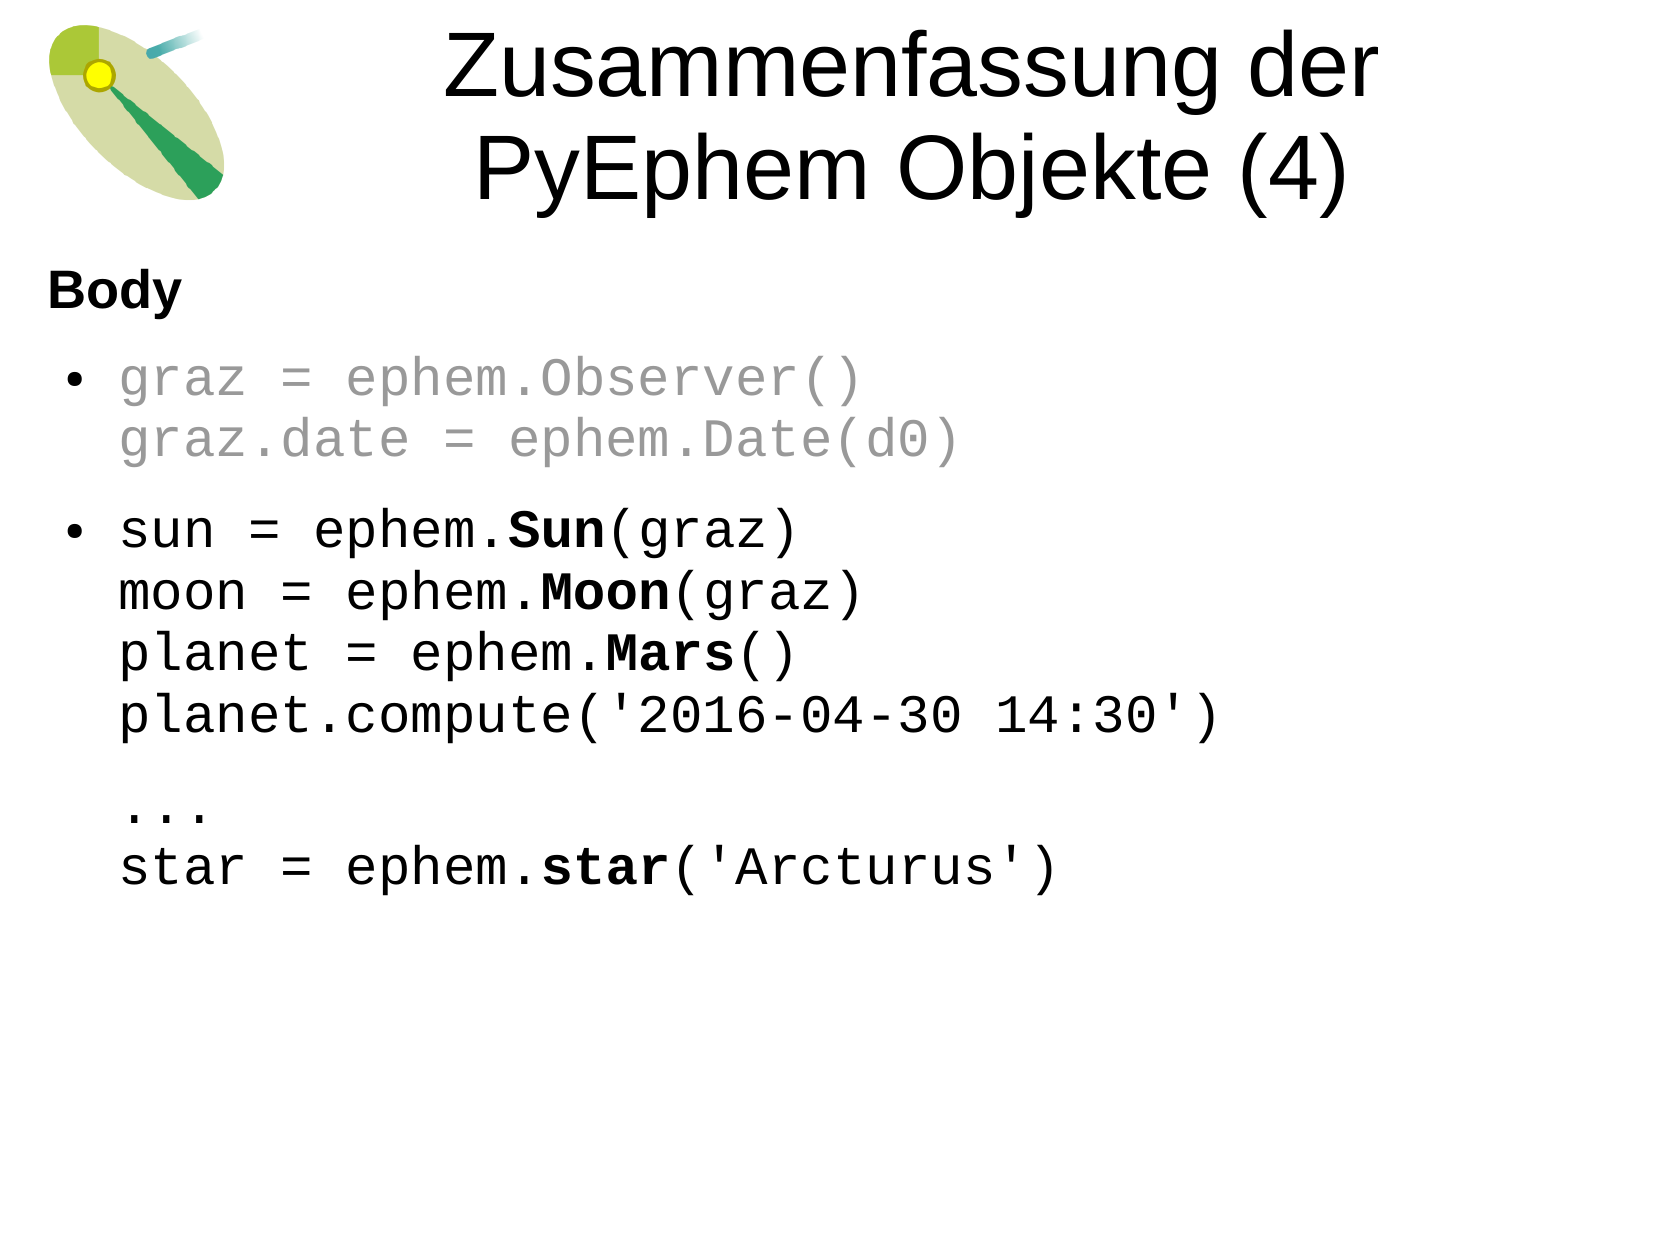

# Zusammenfassung der PyEphem Objekte (4)
Body
graz = ephem.Observer()
graz.date = ephem.Date(d0)
sun = ephem.Sun(graz)
moon = ephem.Moon(graz)
planet = ephem.Mars()
planet.compute('2016-04-30 14:30')
...
star = ephem.star('Arcturus')